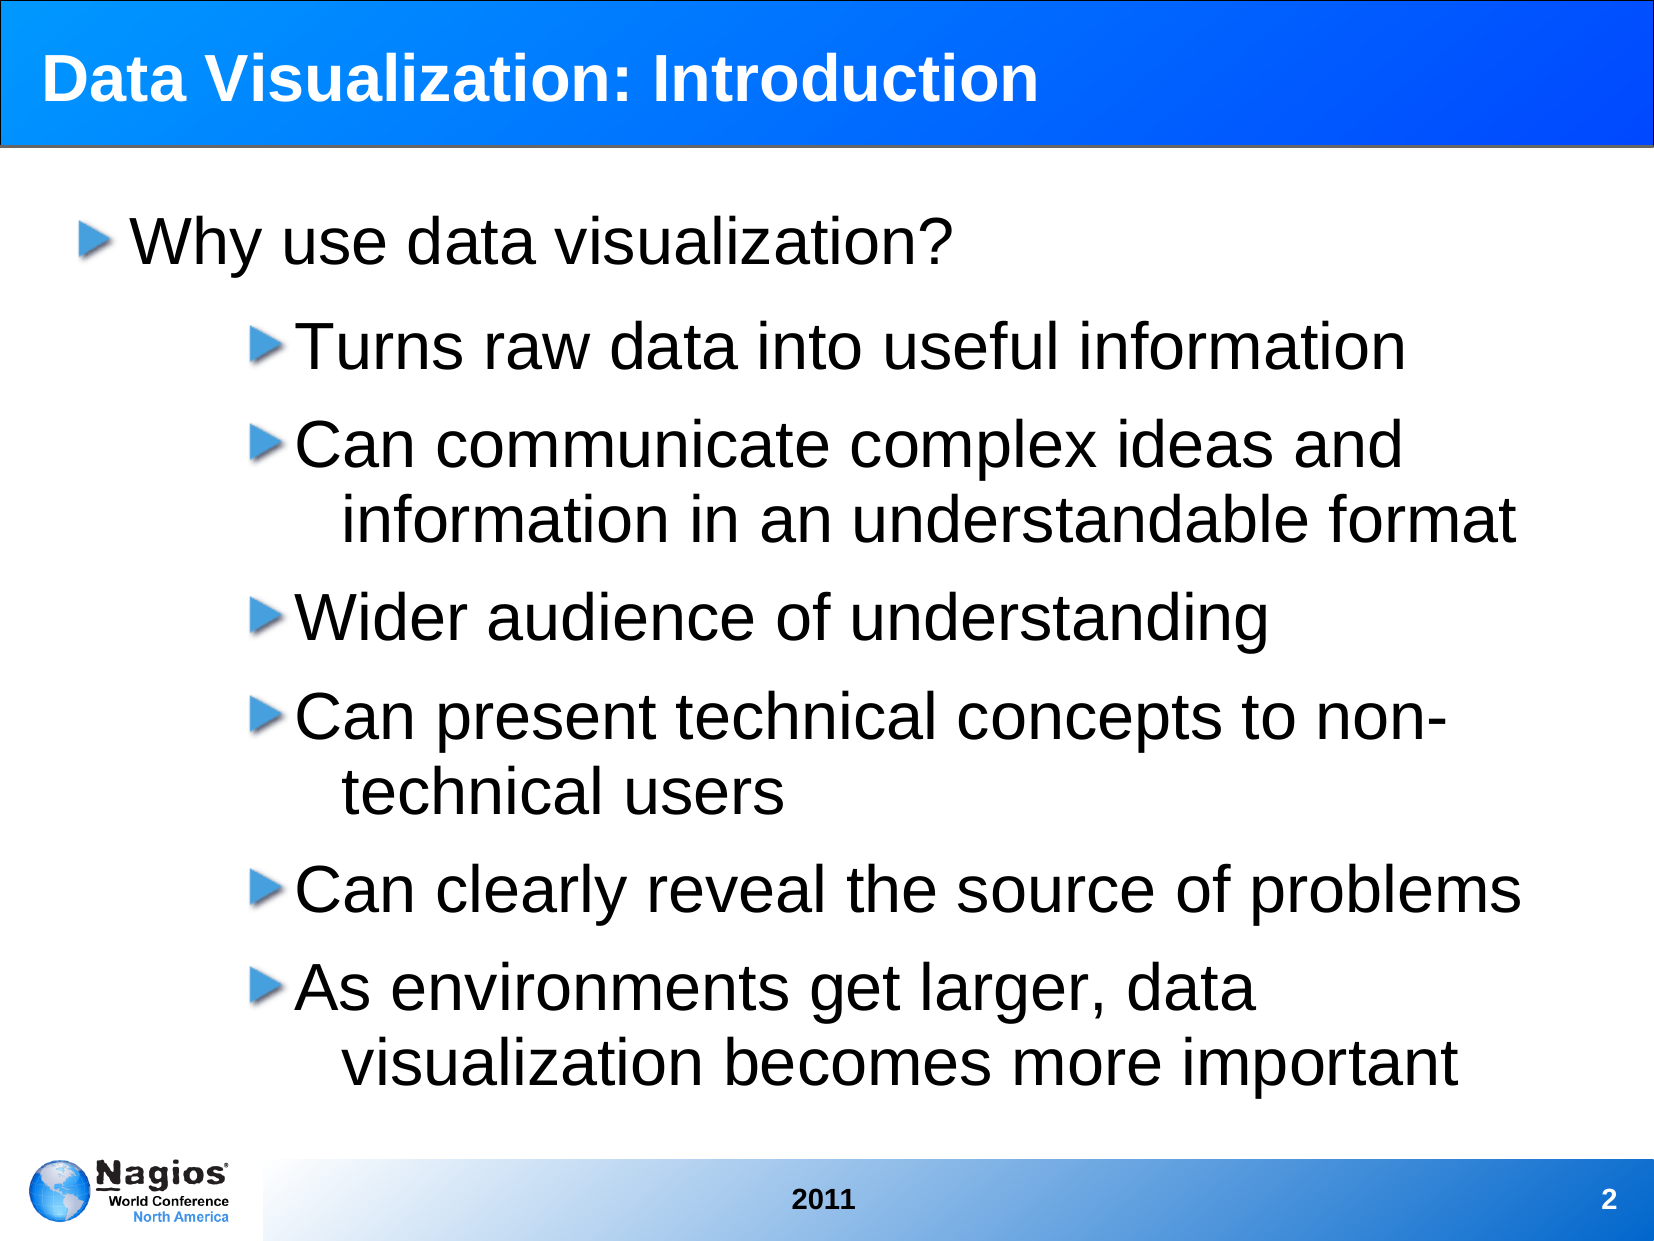

# Data Visualization: Introduction
Why use data visualization?
Turns raw data into useful information
Can communicate complex ideas and information in an understandable format
Wider audience of understanding
Can present technical concepts to non-technical users
Can clearly reveal the source of problems
As environments get larger, data visualization becomes more important
2011
2